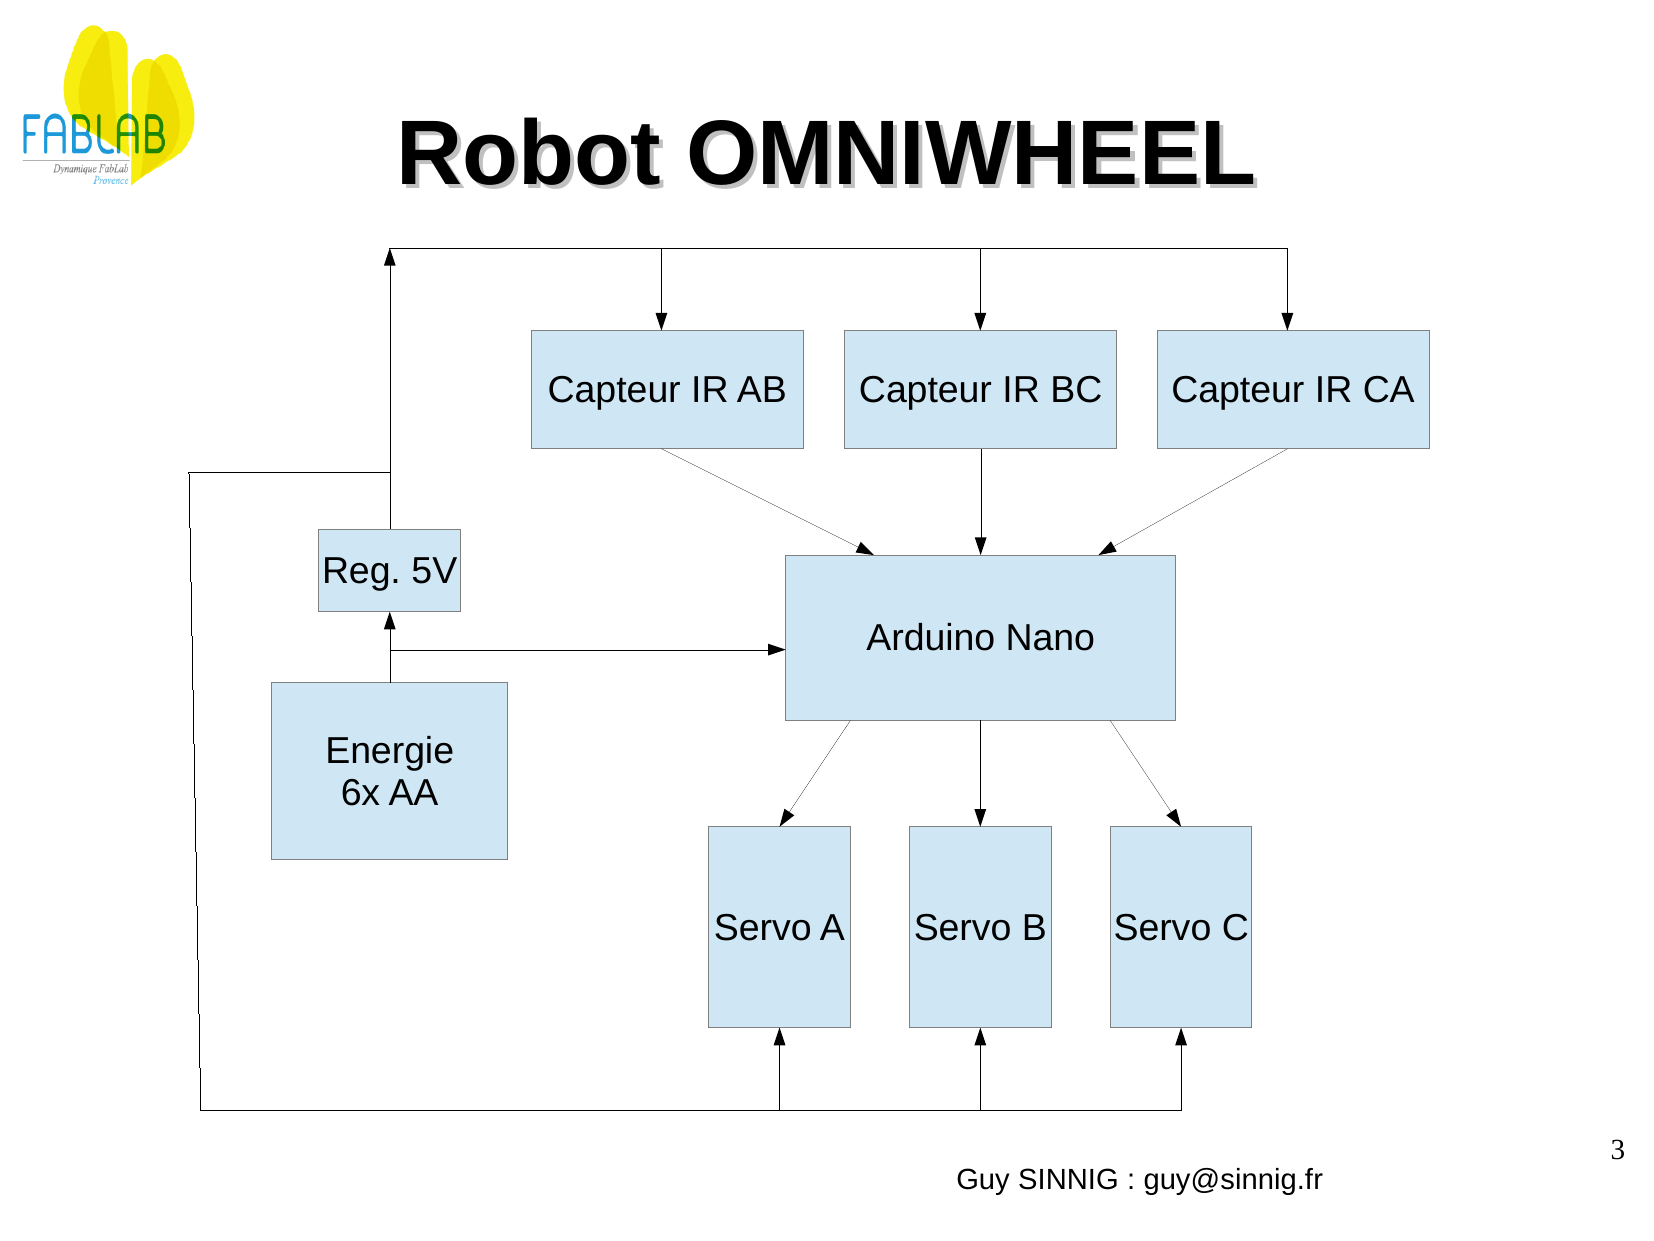

# Robot OMNIWHEEL
Capteur IR AB
Capteur IR BC
Capteur IR CA
Reg. 5V
Arduino Nano
Energie
6x AA
Servo A
Servo B
Servo C
3